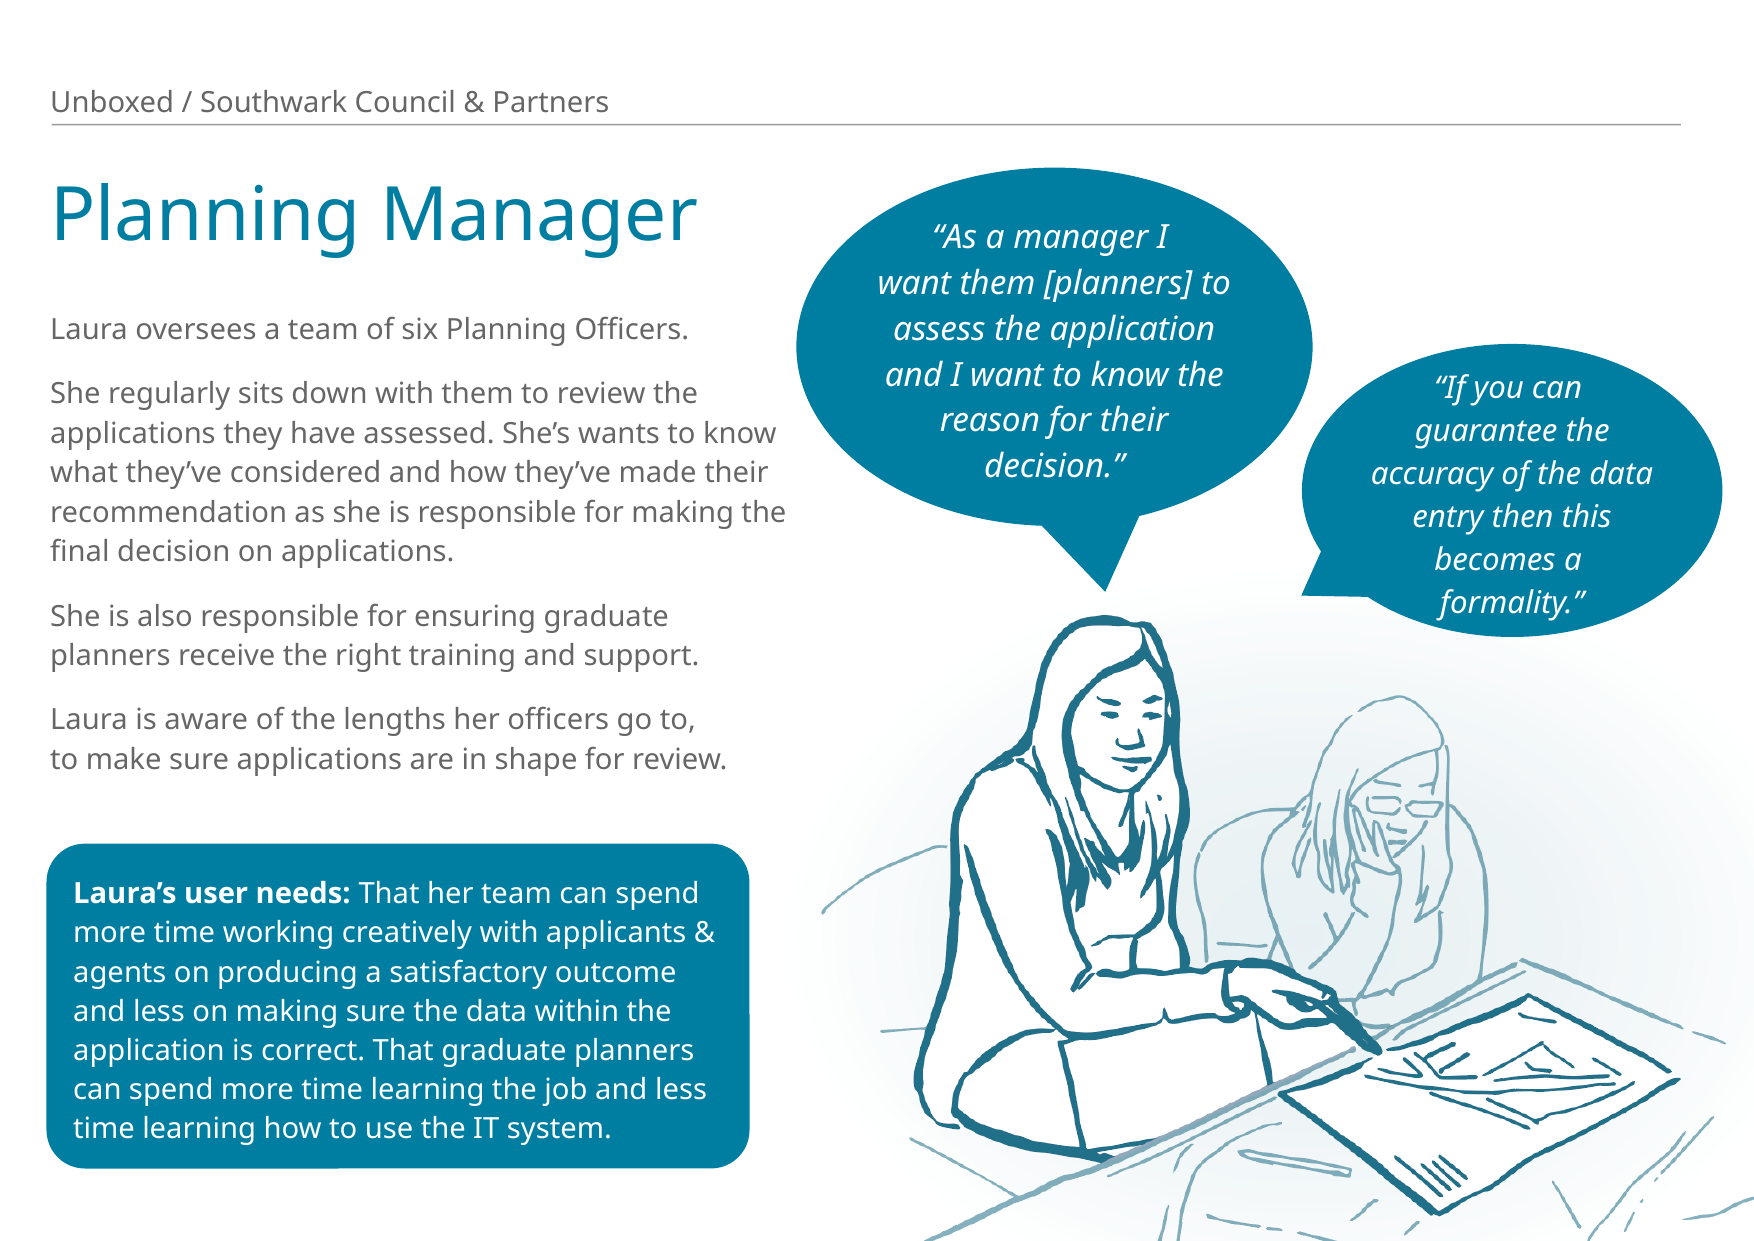

Unboxed / Southwark Council & Partners
Planning Manager
Laura oversees a team of six Planning Officers.
She regularly sits down with them to review the applications they have assessed. She’s wants to know what they’ve considered and how they’ve made their recommendation as she is responsible for making the final decision on applications.
She is also responsible for ensuring graduate planners receive the right training and support.
Laura is aware of the lengths her officers go to,
to make sure applications are in shape for review.
“As a manager I
want them [planners] to assess the application and I want to know the reason for their decision.”
“If you can
guarantee the accuracy of the data entry then this becomes a
formality.”
Laura’s user needs: That her team can spend more time working creatively with applicants & agents on producing a satisfactory outcome and less on making sure the data within the application is correct. That graduate planners can spend more time learning the job and less time learning how to use the IT system.